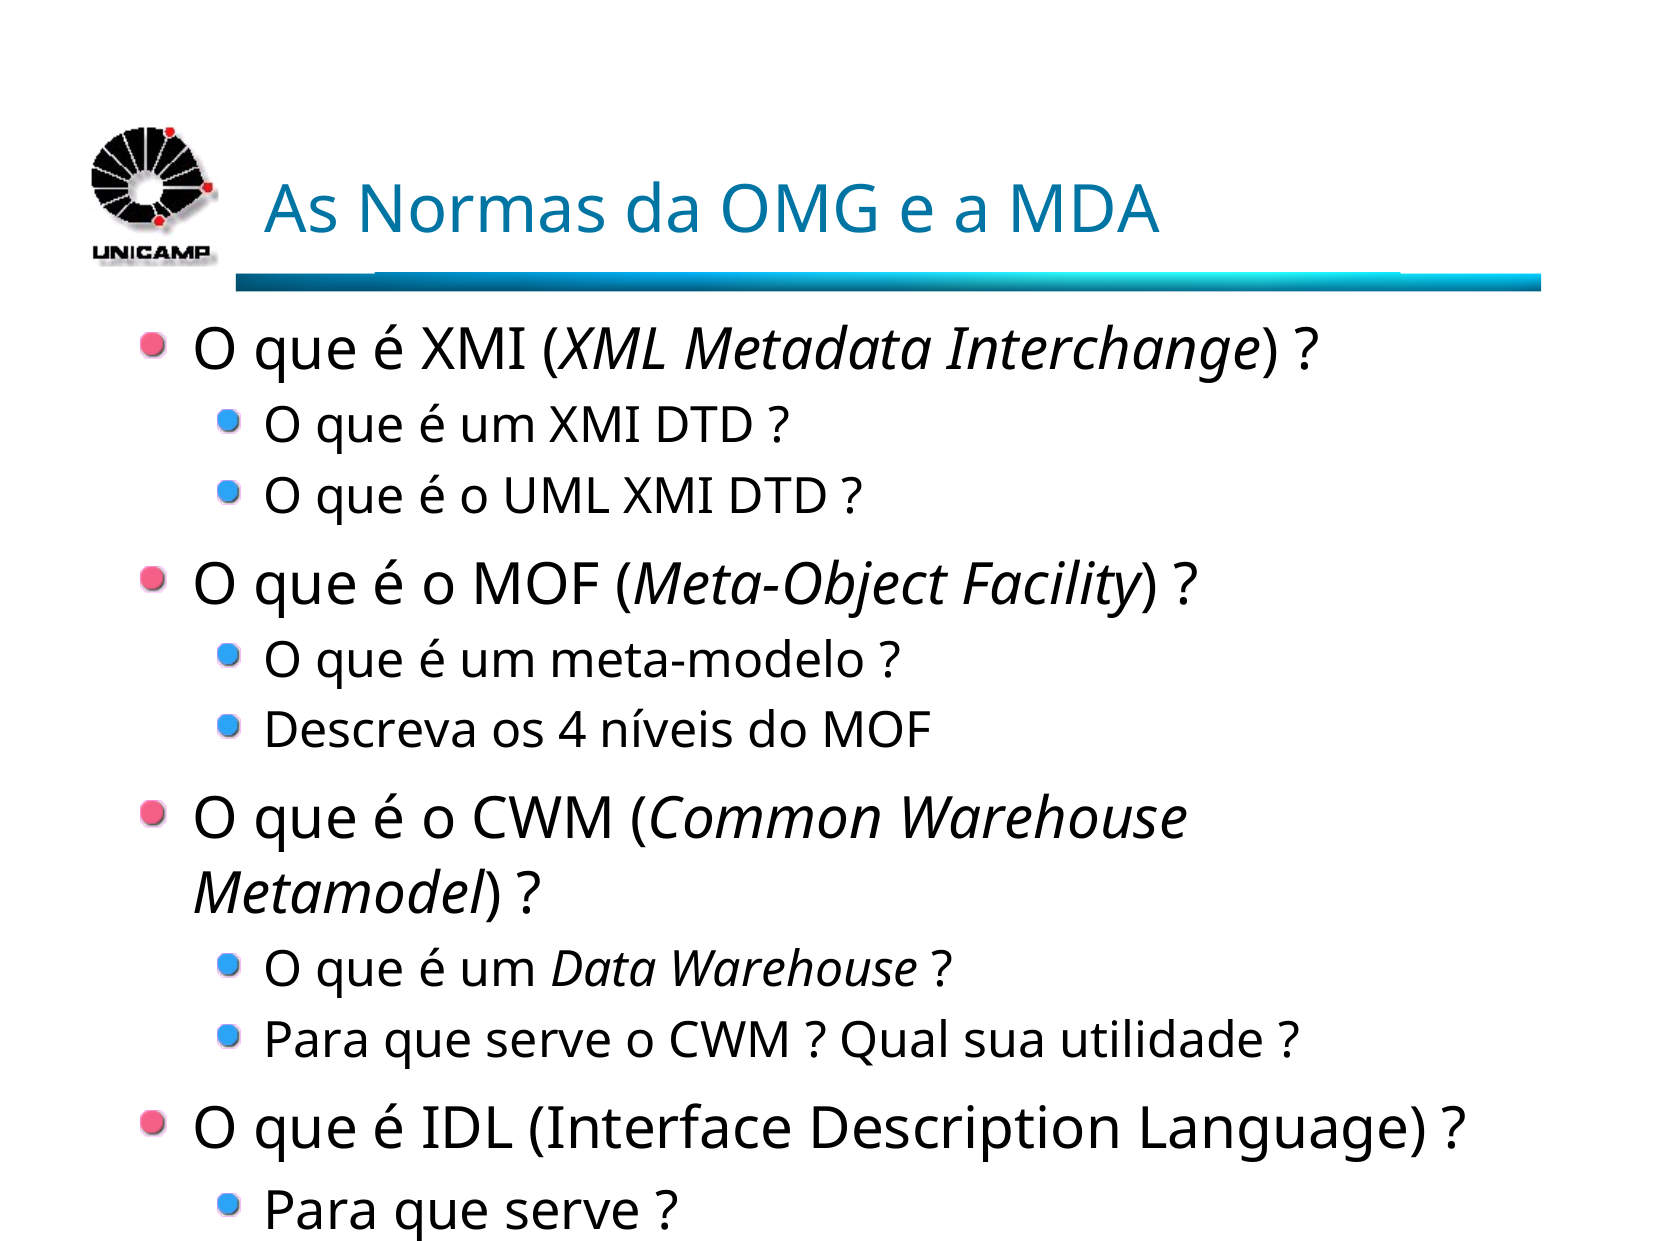

# As Normas da OMG e a MDA
O que é XMI (XML Metadata Interchange) ?
O que é um XMI DTD ?
O que é o UML XMI DTD ?
O que é o MOF (Meta-Object Facility) ?
O que é um meta-modelo ?
Descreva os 4 níveis do MOF
O que é o CWM (Common Warehouse Metamodel) ?
O que é um Data Warehouse ?
Para que serve o CWM ? Qual sua utilidade ?
O que é IDL (Interface Description Language) ?
Para que serve ?